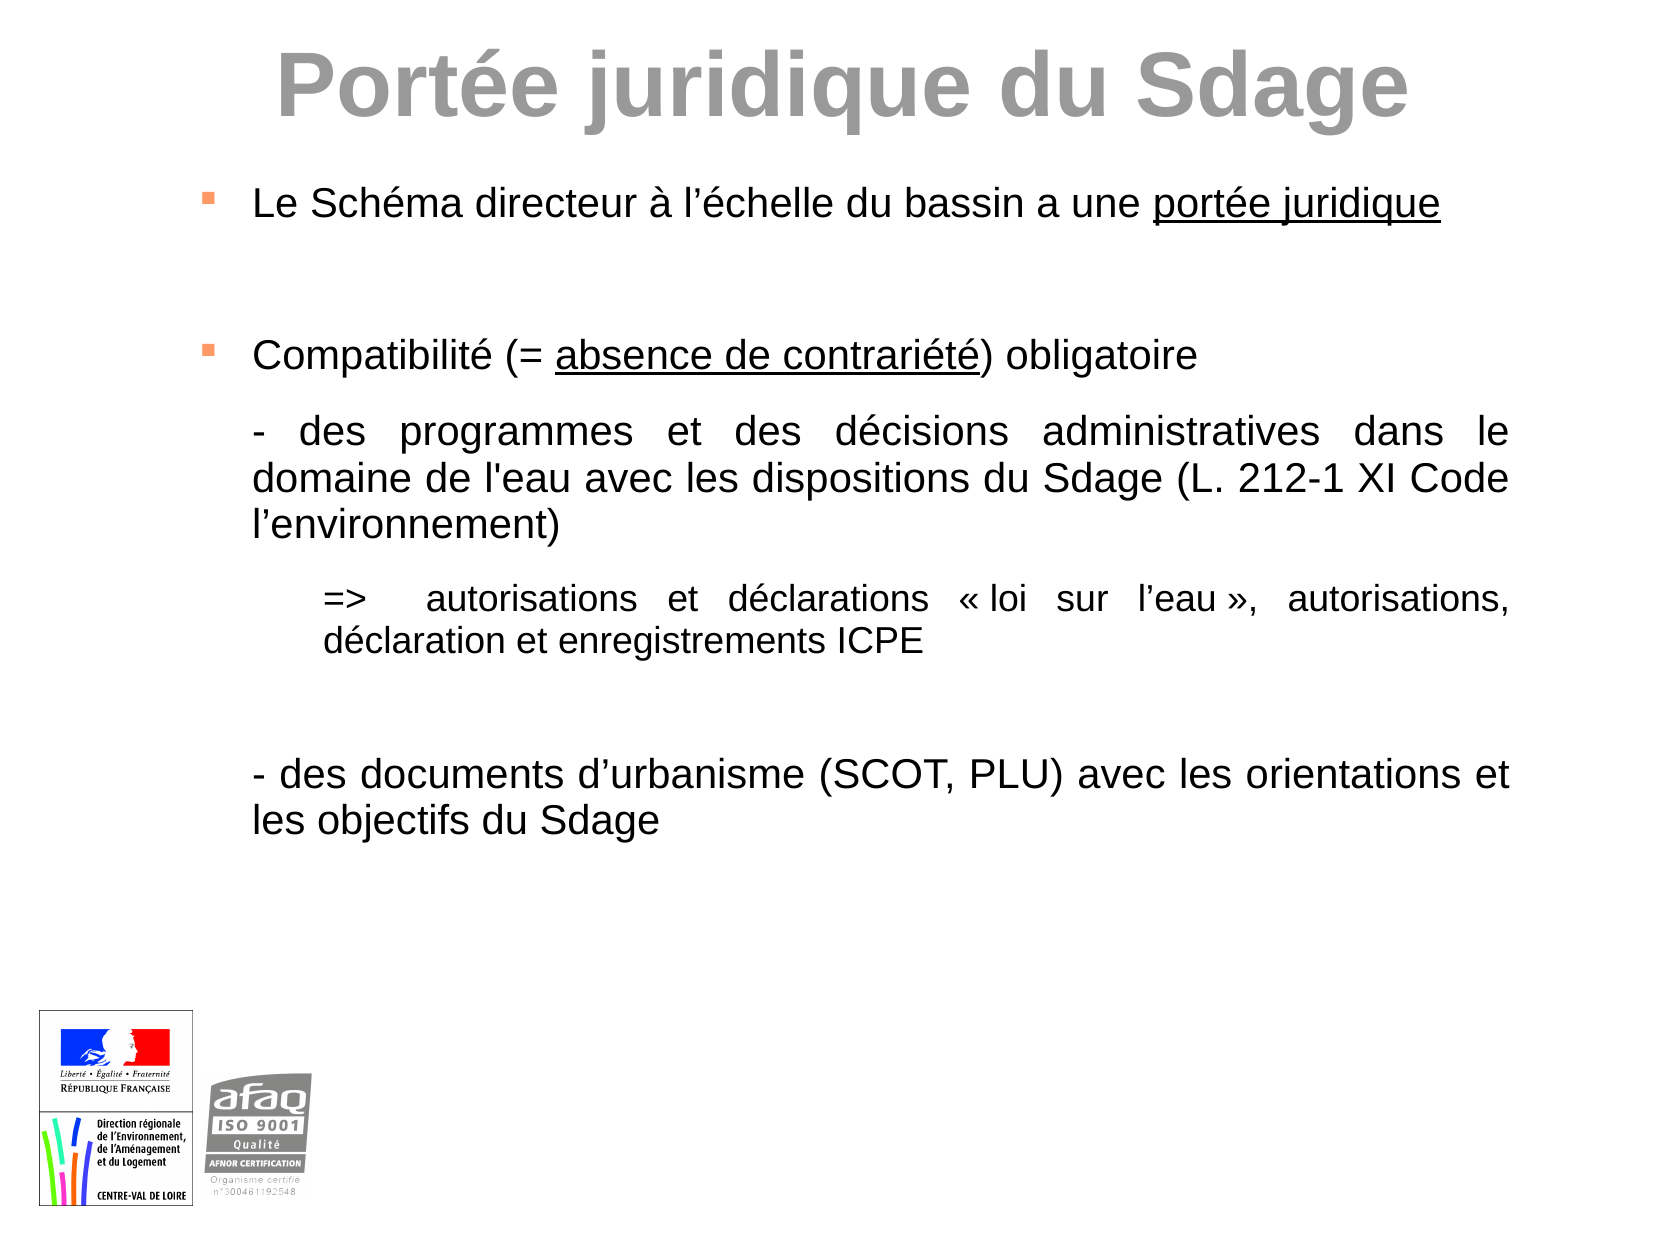

# Portée juridique du Sdage
Le Schéma directeur à l’échelle du bassin a une portée juridique
Compatibilité (= absence de contrariété) obligatoire
- des programmes et des décisions administratives dans le domaine de l'eau avec les dispositions du Sdage (L. 212-1 XI Code l’environnement)
=> autorisations et déclarations « loi sur l’eau », autorisations, déclaration et enregistrements ICPE
- des documents d’urbanisme (SCOT, PLU) avec les orientations et les objectifs du Sdage